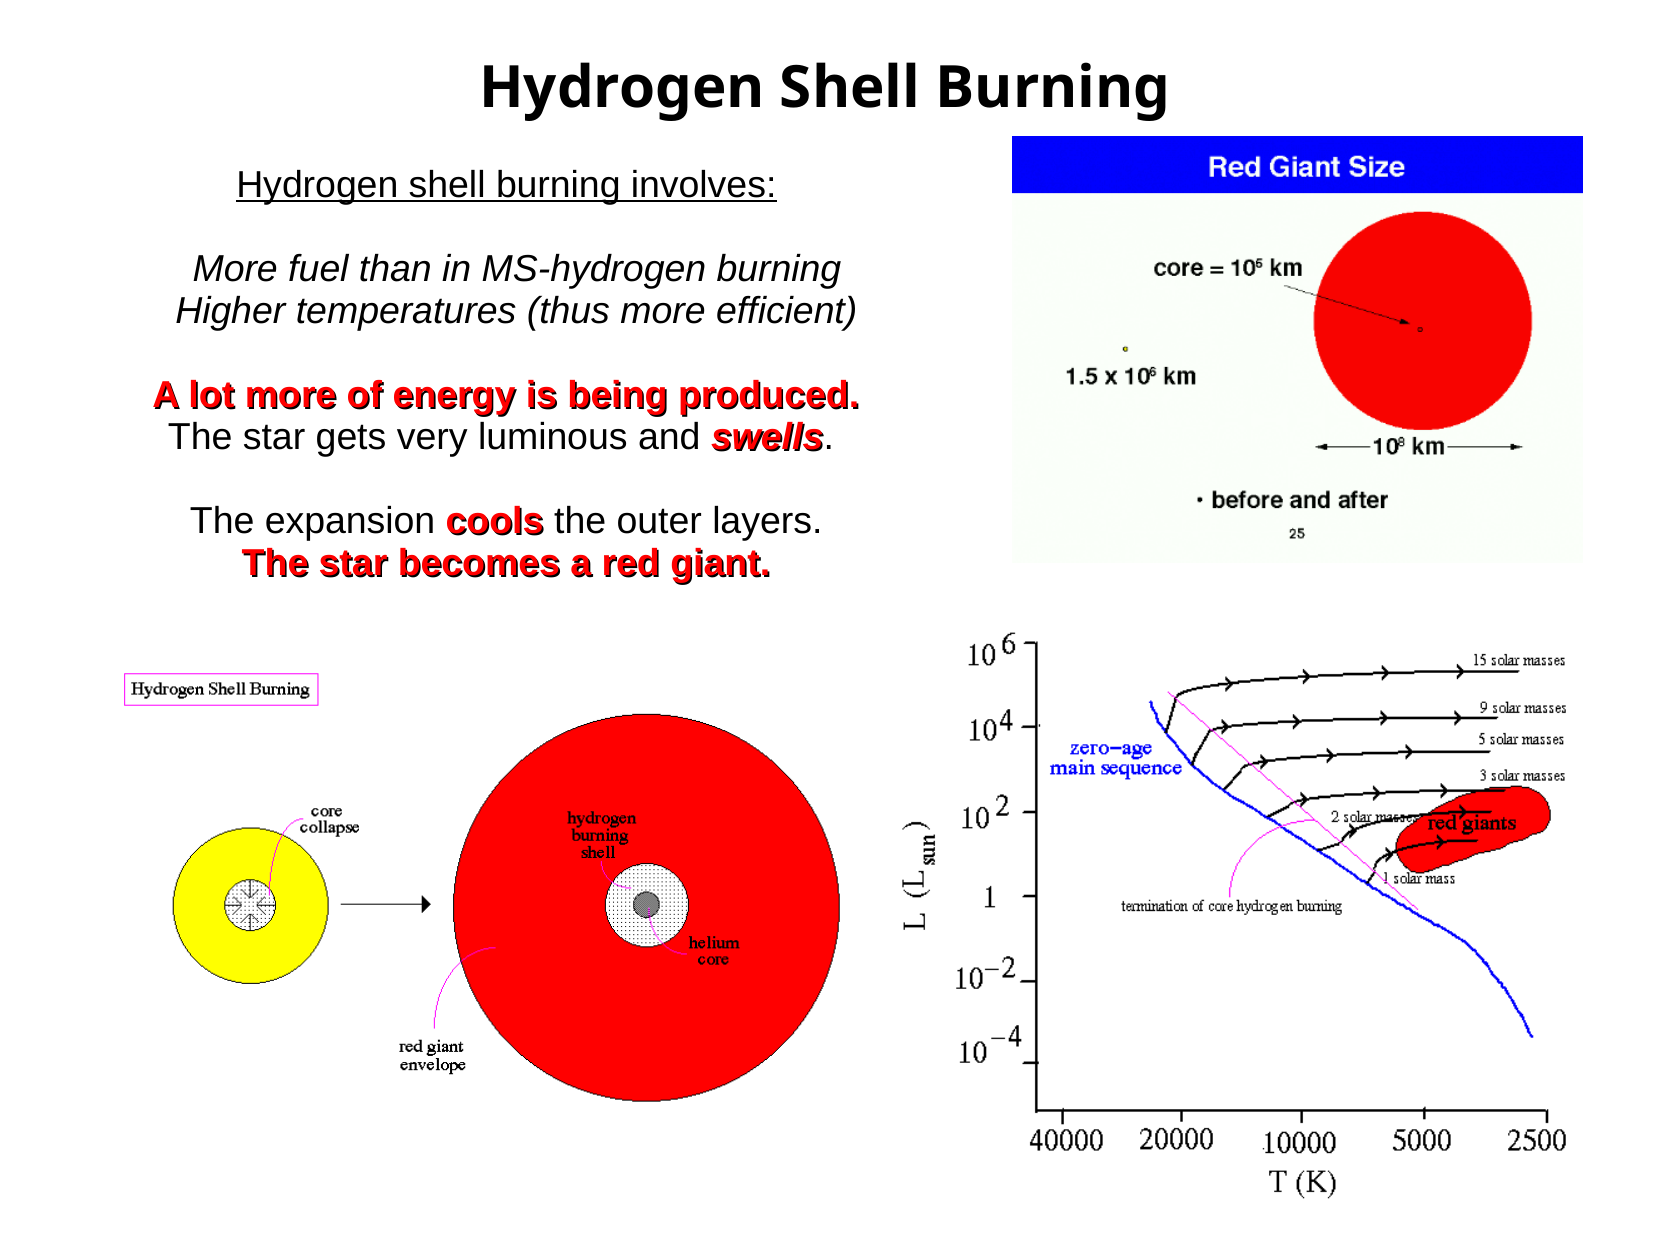

Hydrogen Shell Burning
Hydrogen shell burning involves:
 More fuel than in MS-hydrogen burning
 Higher temperatures (thus more efficient)
A lot more of energy is being produced.
The star gets very luminous and swells.
The expansion cools the outer layers.
The star becomes a red giant.